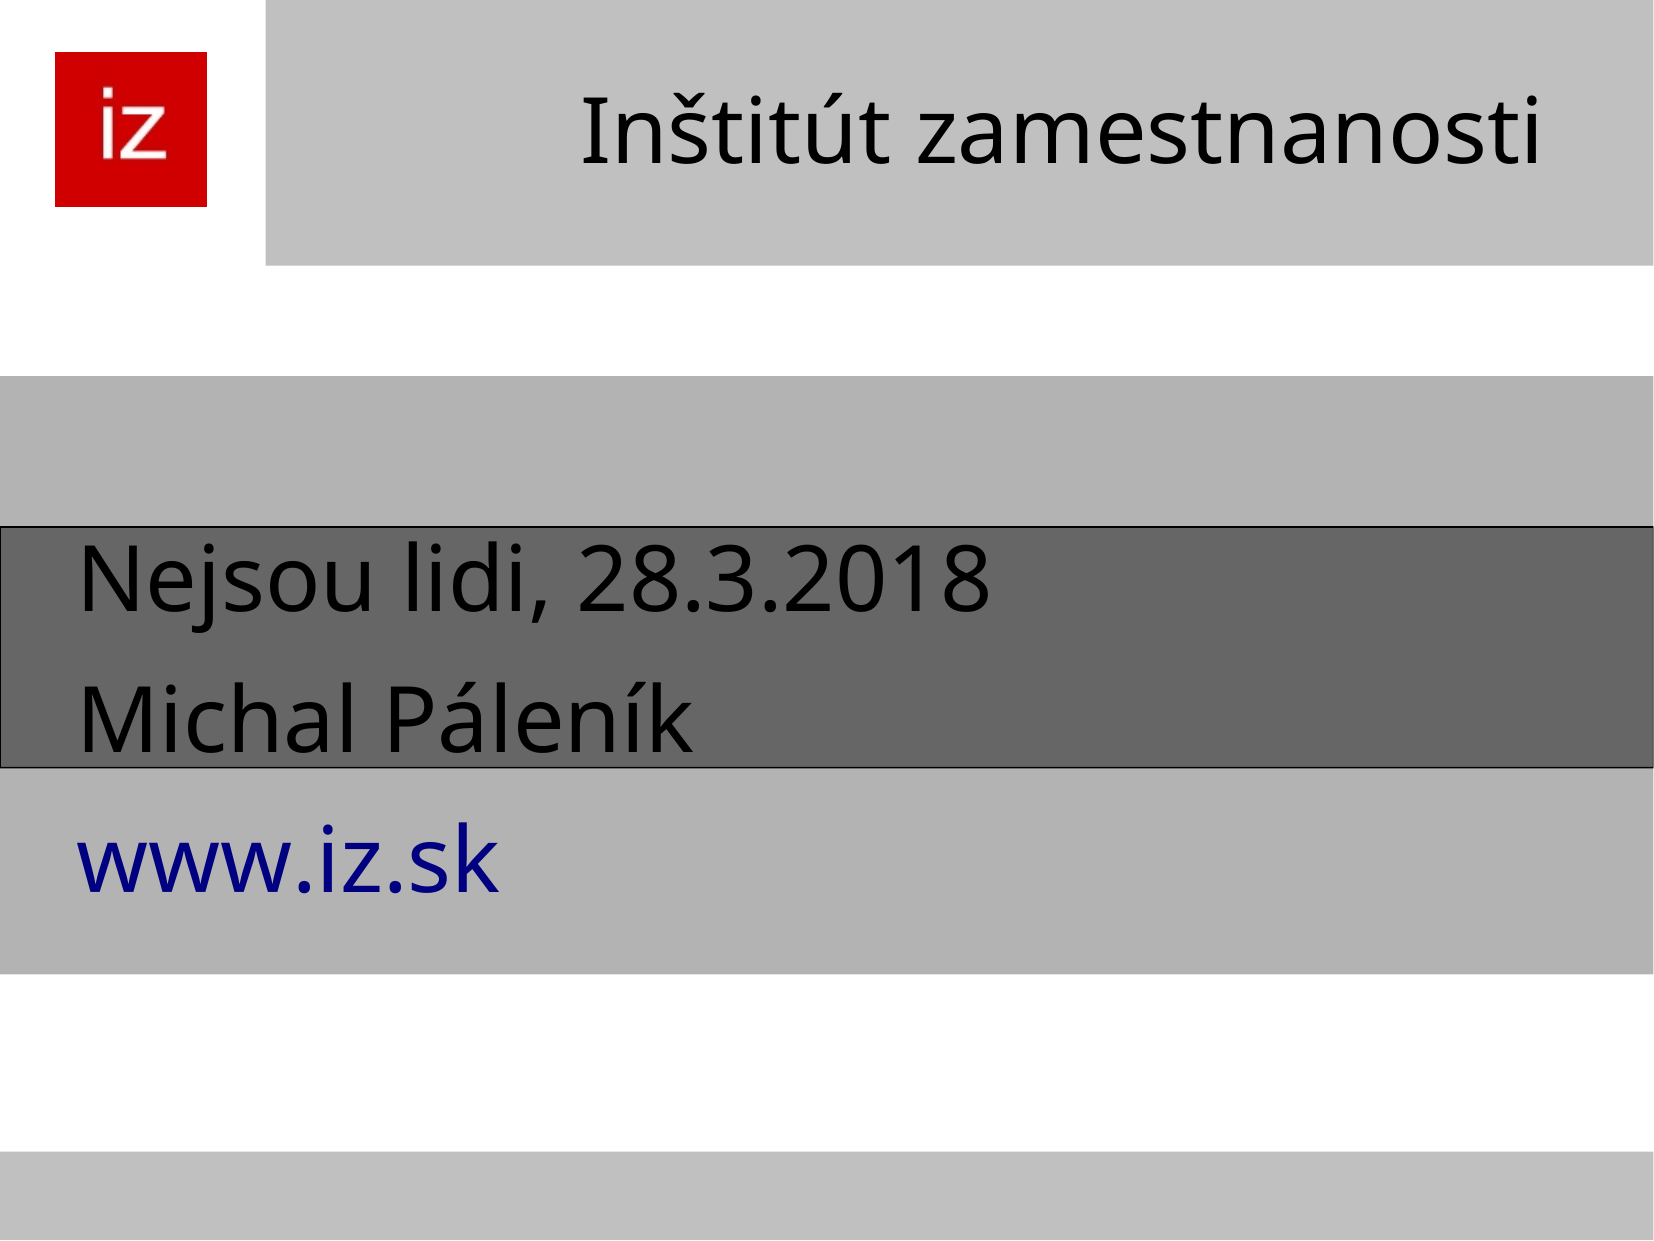

# Inštitút zamestnanosti
Nejsou lidi, 28.3.2018
Michal Páleník
www.iz.sk